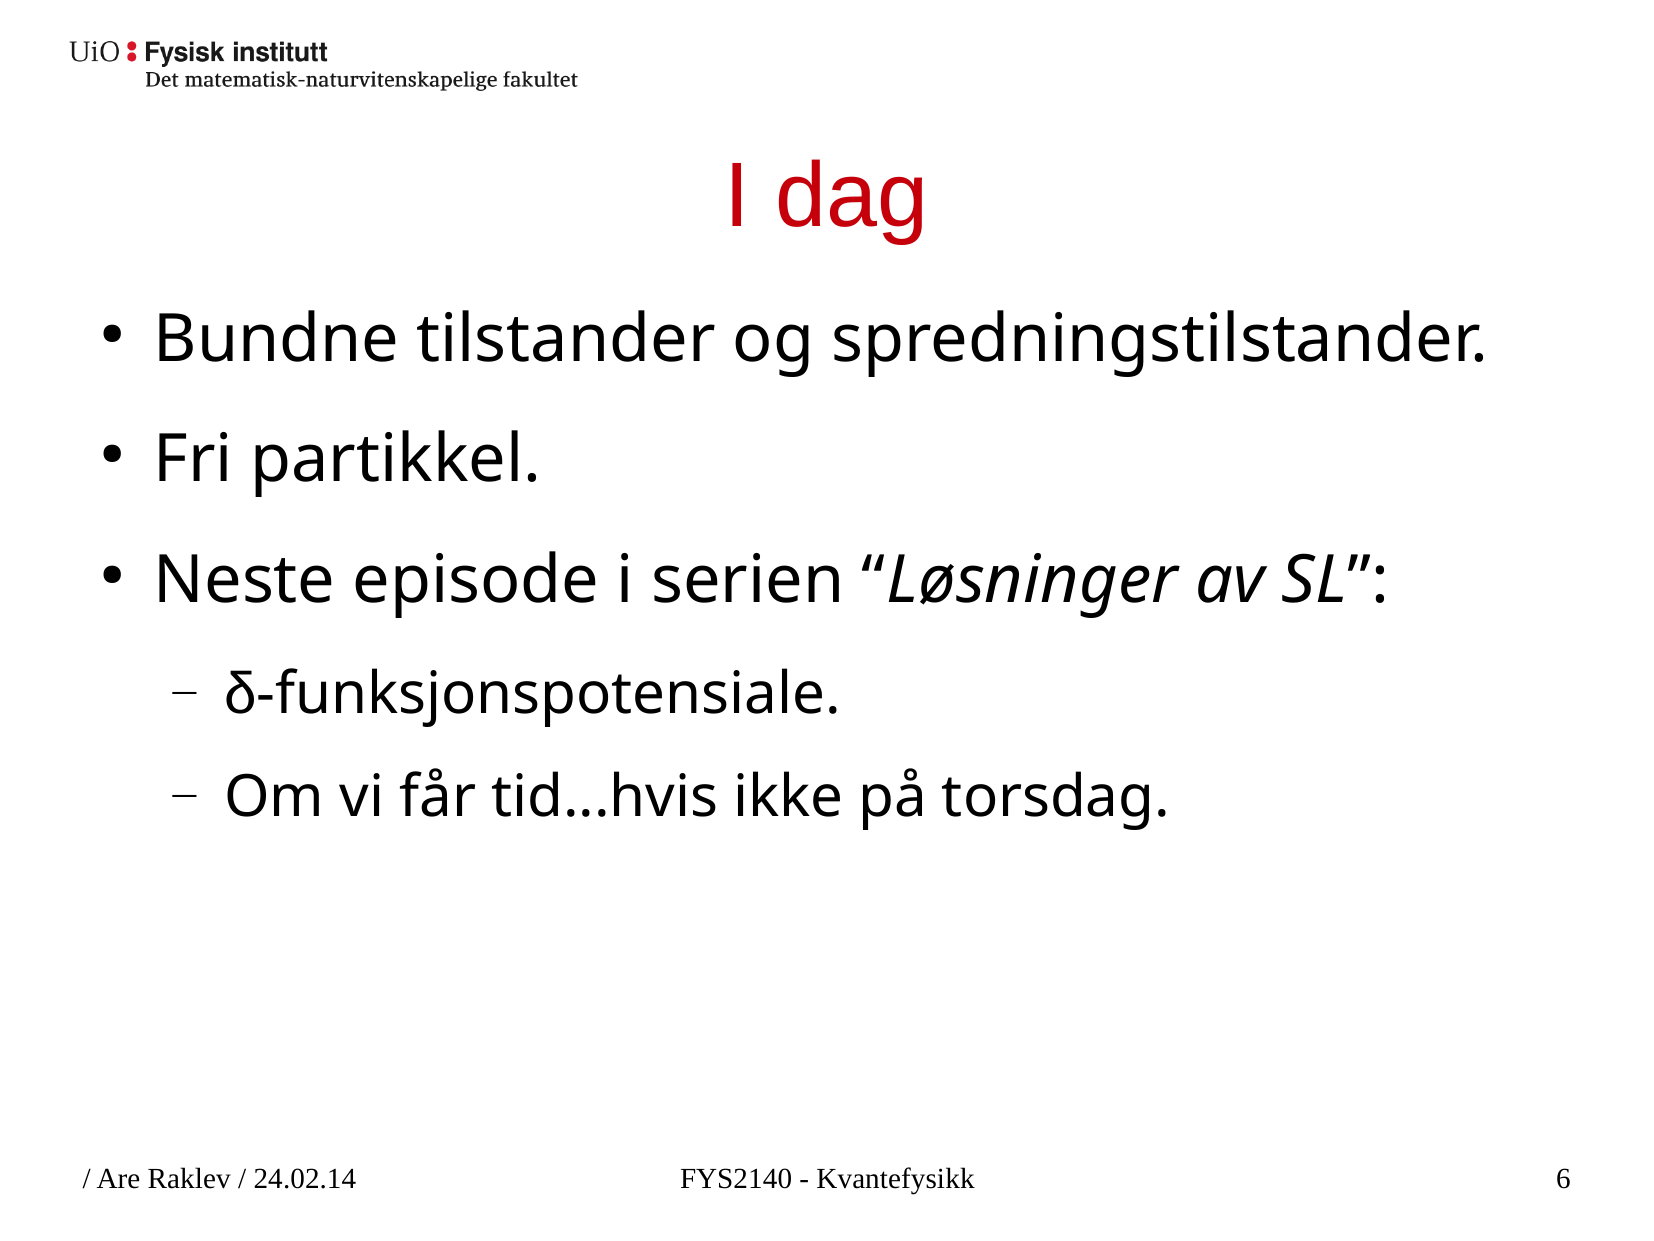

# I dag
Bundne tilstander og spredningstilstander.
Fri partikkel.
Neste episode i serien “Løsninger av SL”:
δ-funksjonspotensiale.
Om vi får tid...hvis ikke på torsdag.
/ Are Raklev / 24.02.14
FYS2140 - Kvantefysikk
6